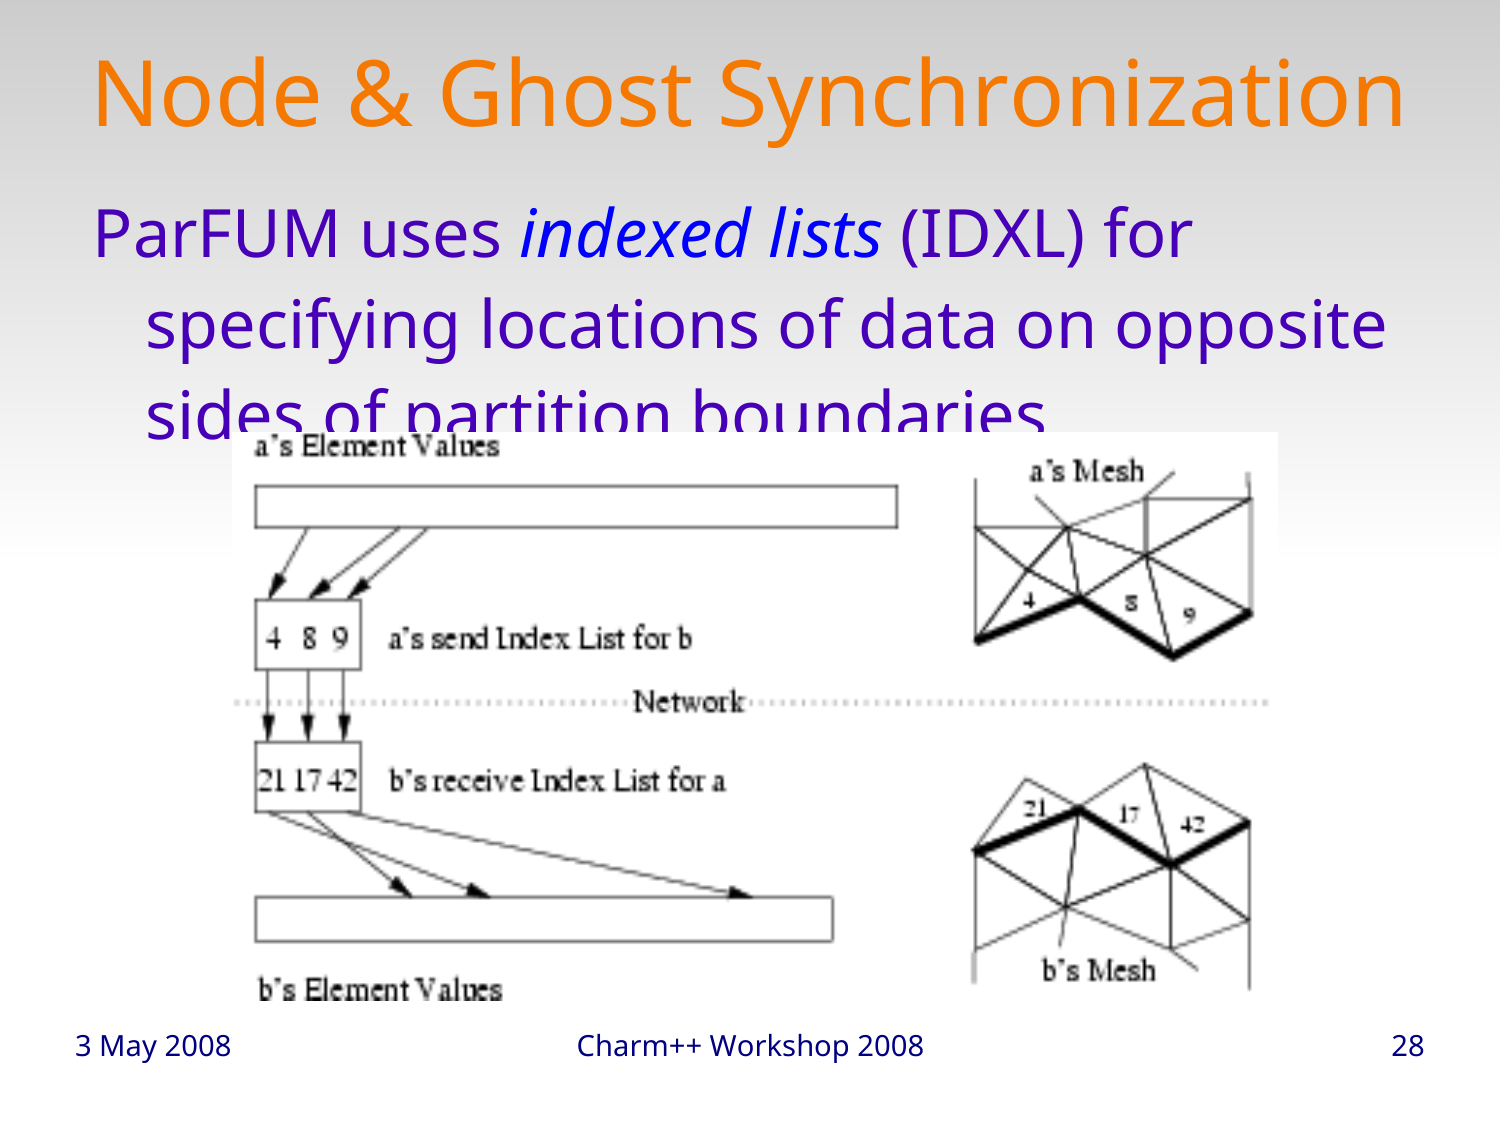

# Node & Ghost Synchronization
ParFUM uses indexed lists (IDXL) for specifying locations of data on opposite sides of partition boundaries
3 May 2008
Charm++ Workshop 2008
28